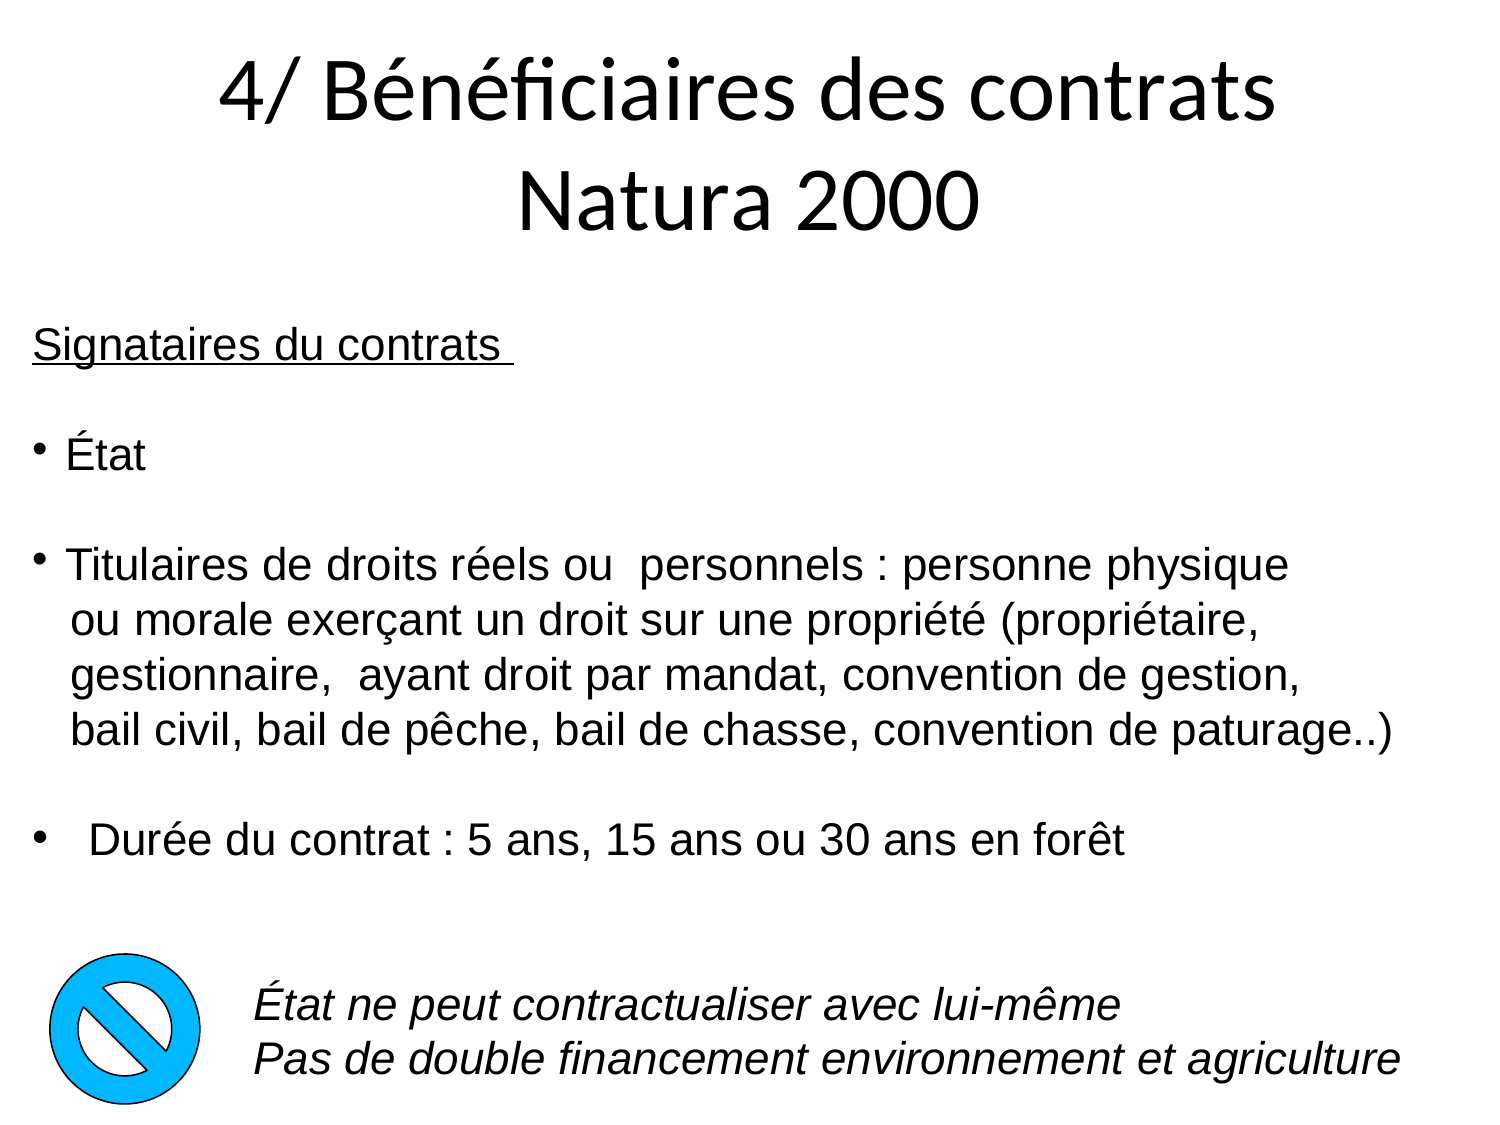

# 4/ Bénéficiaires des contrats Natura 2000
Signataires du contrats
 État
 Titulaires de droits réels ou personnels : personne physique
 ou morale exerçant un droit sur une propriété (propriétaire,
 gestionnaire, ayant droit par mandat, convention de gestion,
 bail civil, bail de pêche, bail de chasse, convention de paturage..)
Durée du contrat : 5 ans, 15 ans ou 30 ans en forêt
 		État ne peut contractualiser avec lui-même
 		Pas de double financement environnement et agriculture